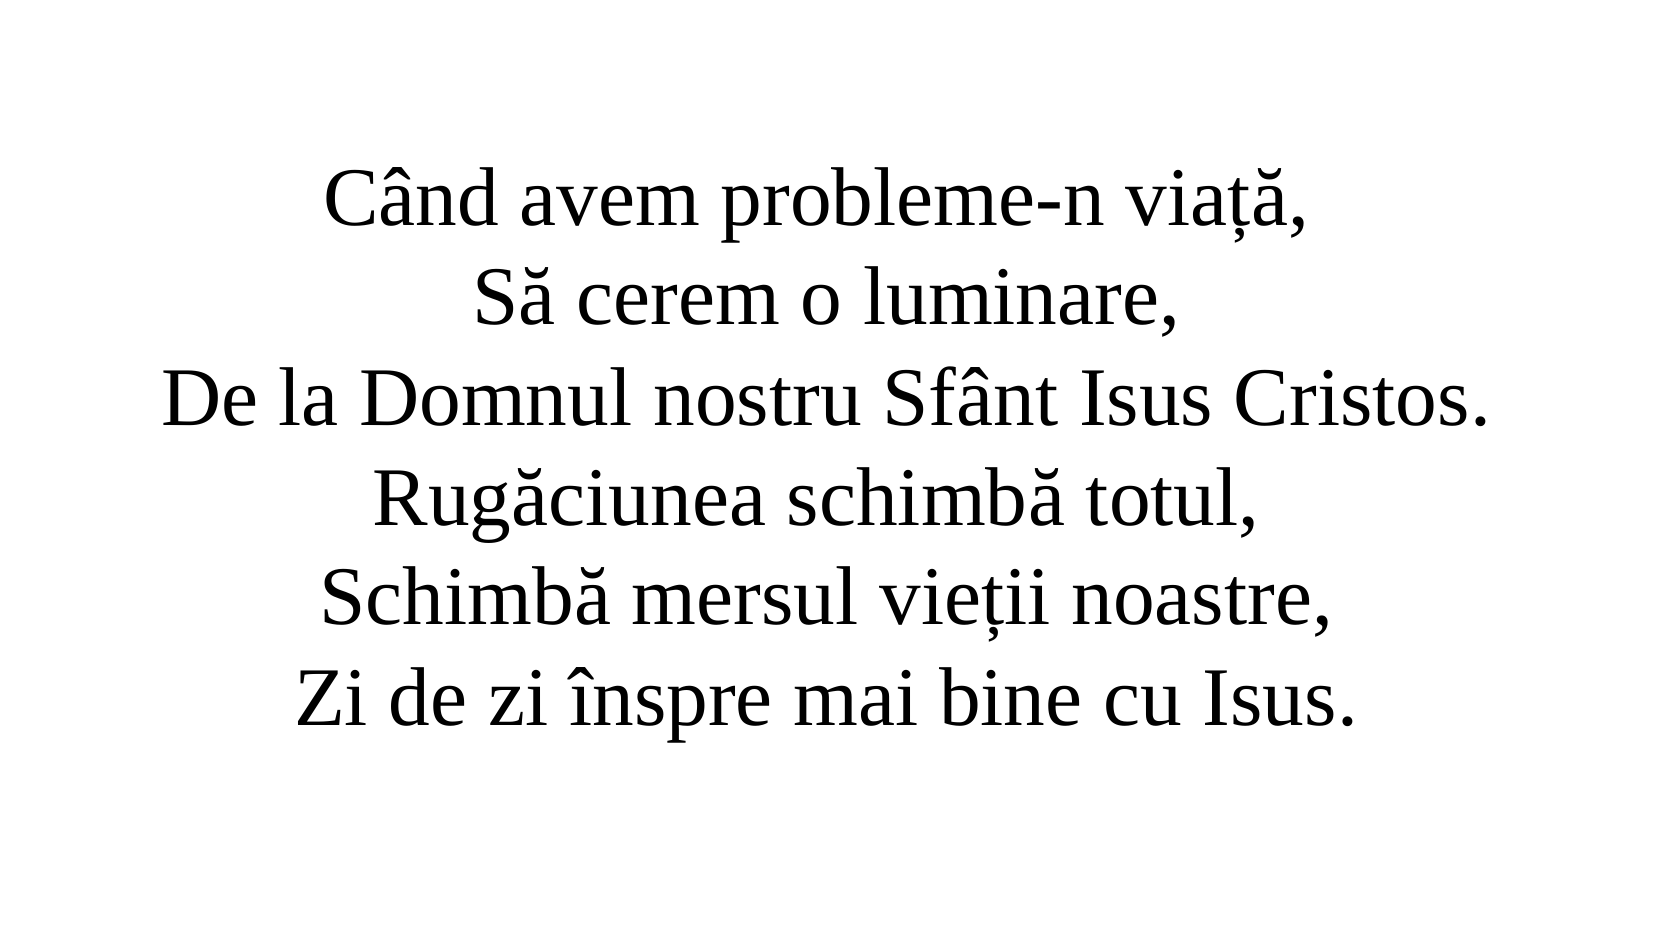

# Când avem probleme-n viață,  Să cerem o luminare, De la Domnul nostru Sfânt Isus Cristos. Rugăciunea schimbă totul,  Schimbă mersul vieții noastre, Zi de zi înspre mai bine cu Isus.